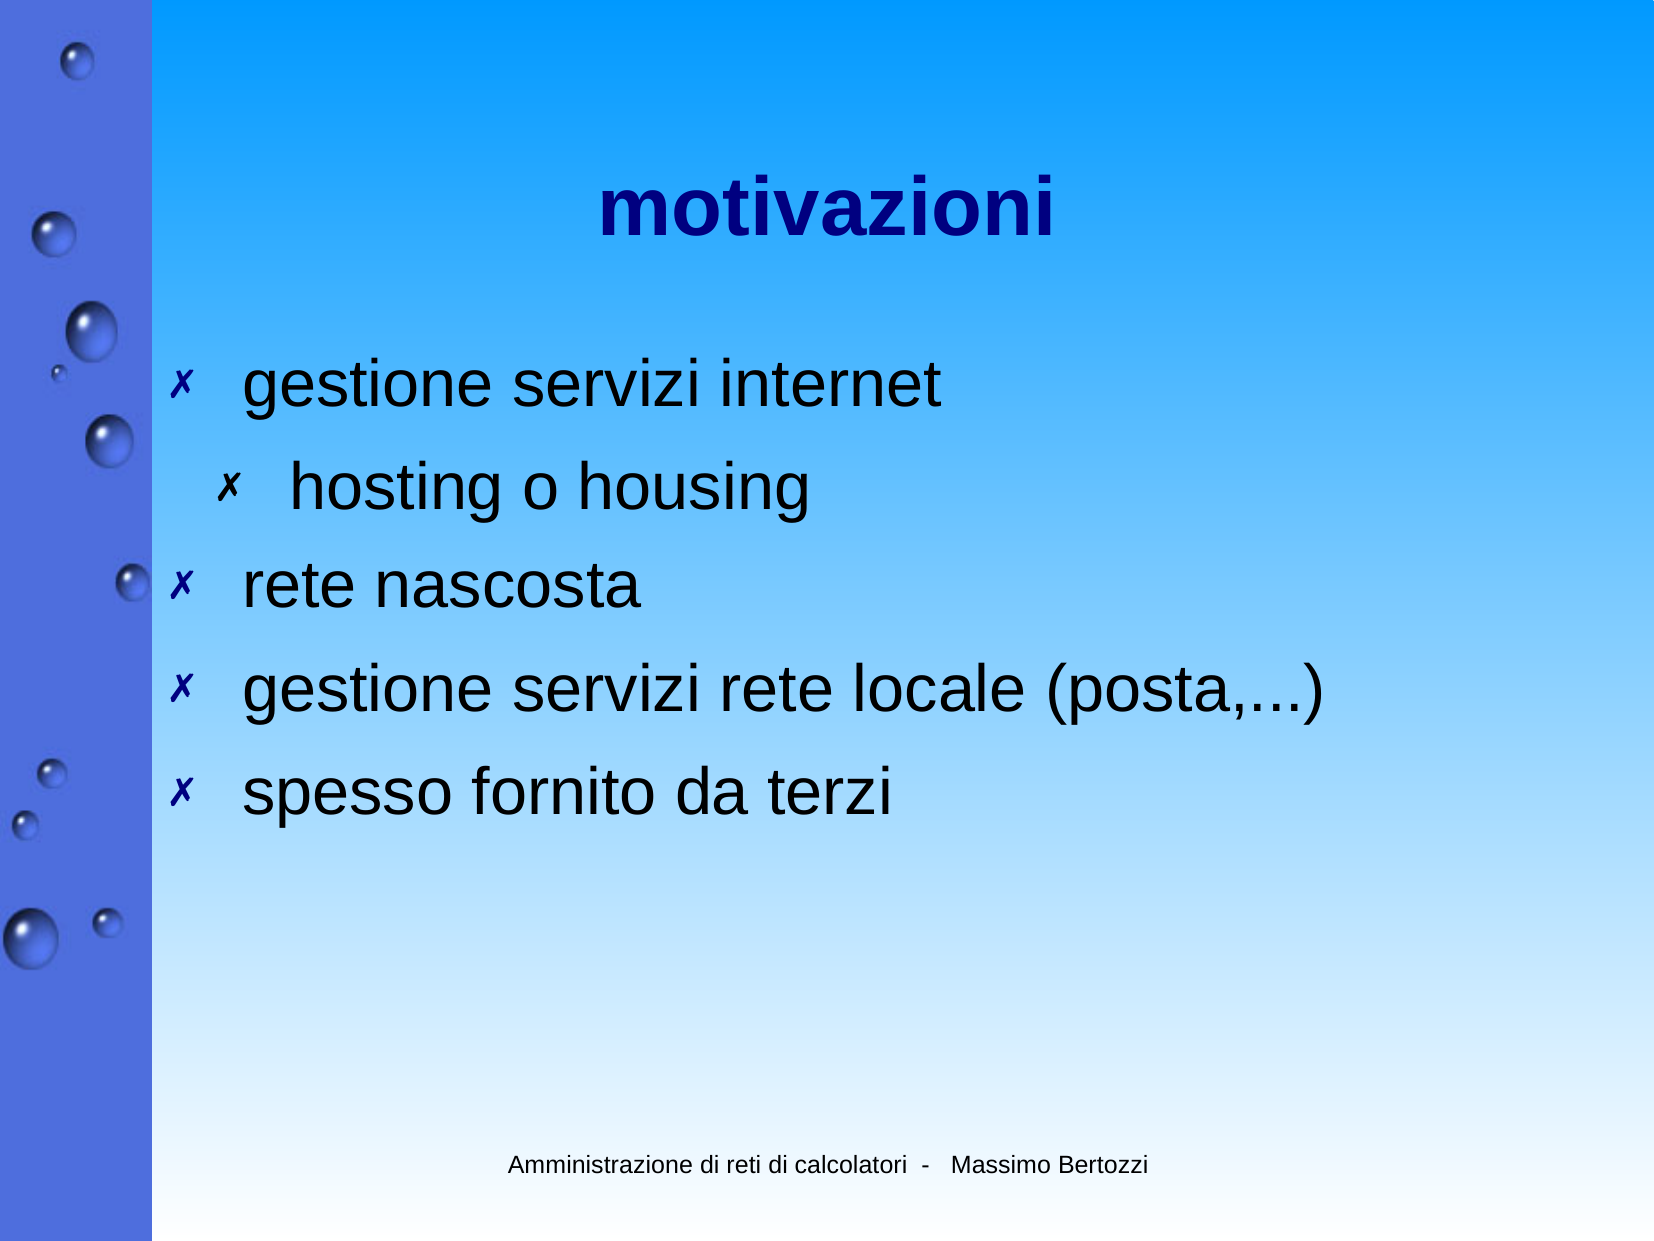

# motivazioni
gestione servizi internet
hosting o housing
rete nascosta
gestione servizi rete locale (posta,...)
spesso fornito da terzi